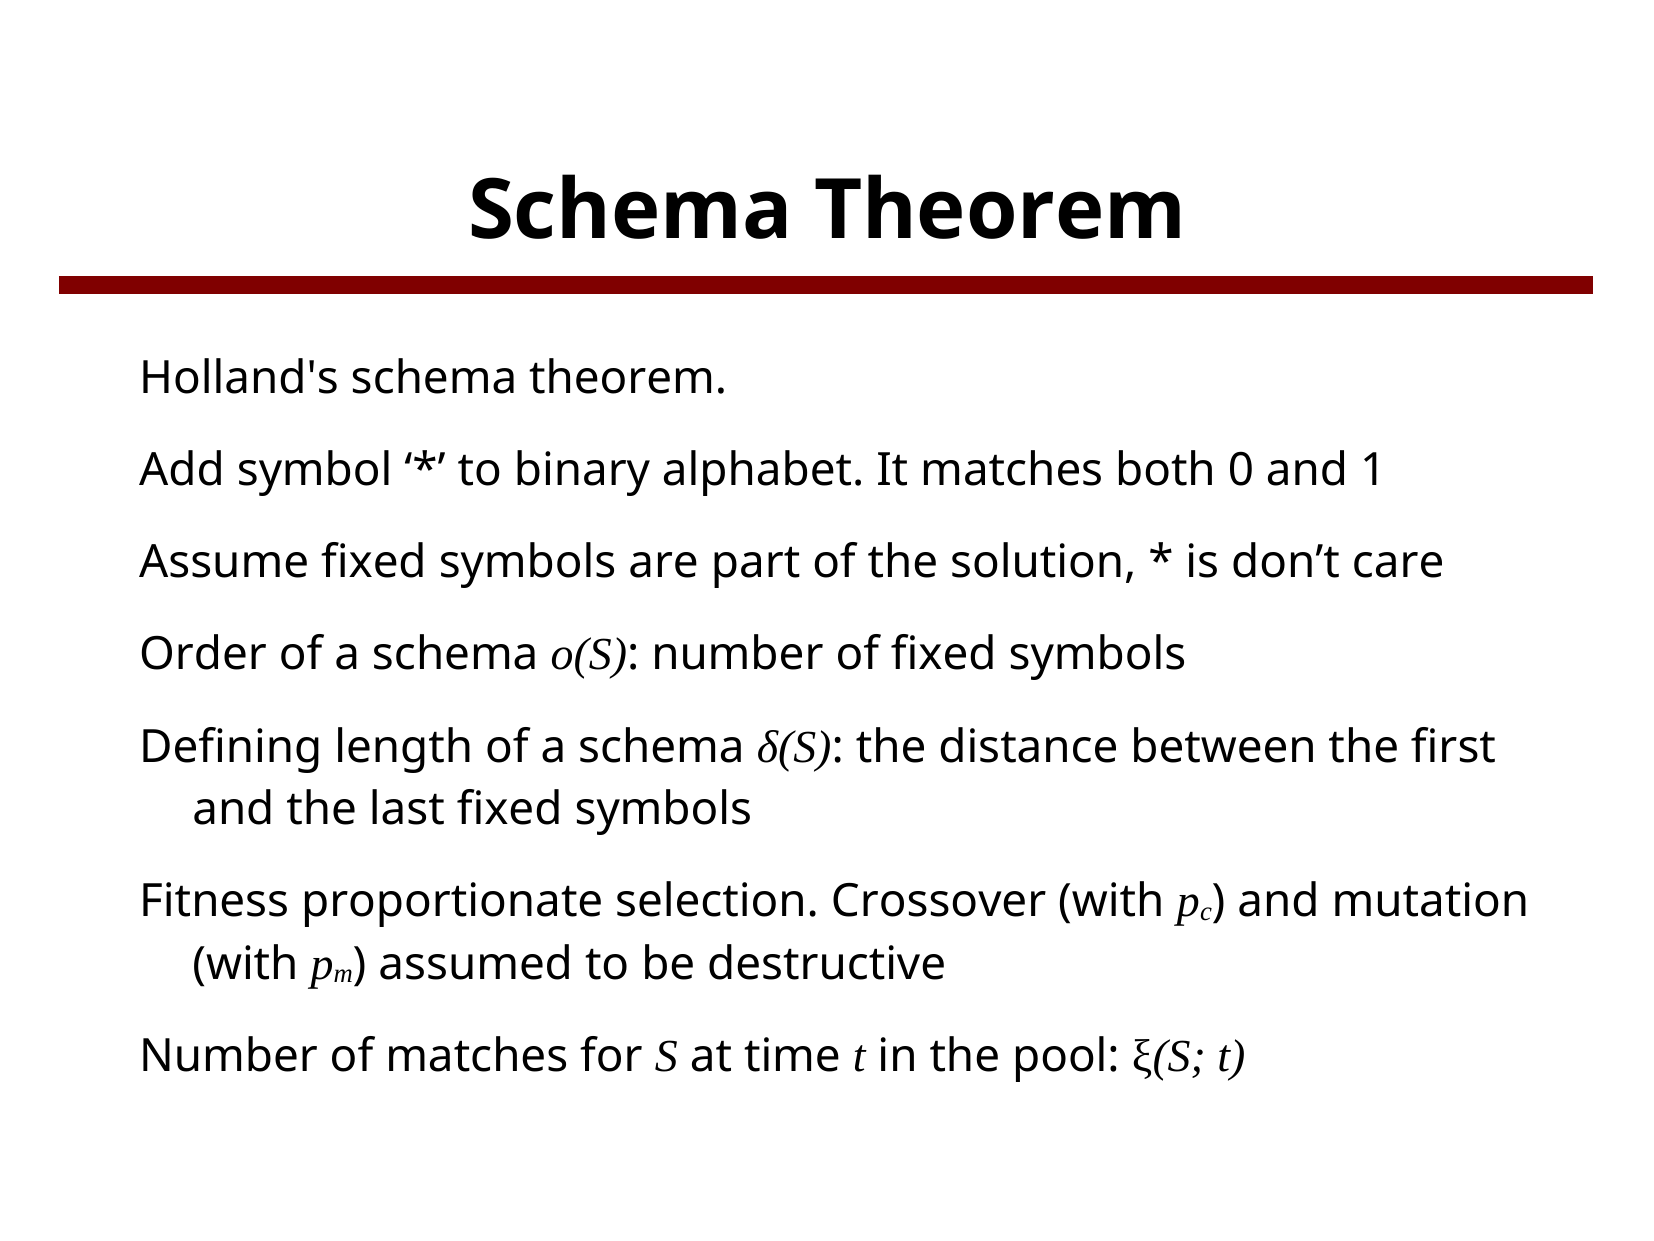

# Schema Theorem
Holland's schema theorem.
Add symbol ‘*’ to binary alphabet. It matches both 0 and 1
Assume fixed symbols are part of the solution, * is don’t care
Order of a schema o(S): number of fixed symbols
Defining length of a schema δ(S): the distance between the first and the last fixed symbols
Fitness proportionate selection. Crossover (with pc) and mutation (with pm) assumed to be destructive
Number of matches for S at time t in the pool: ξ(S; t)